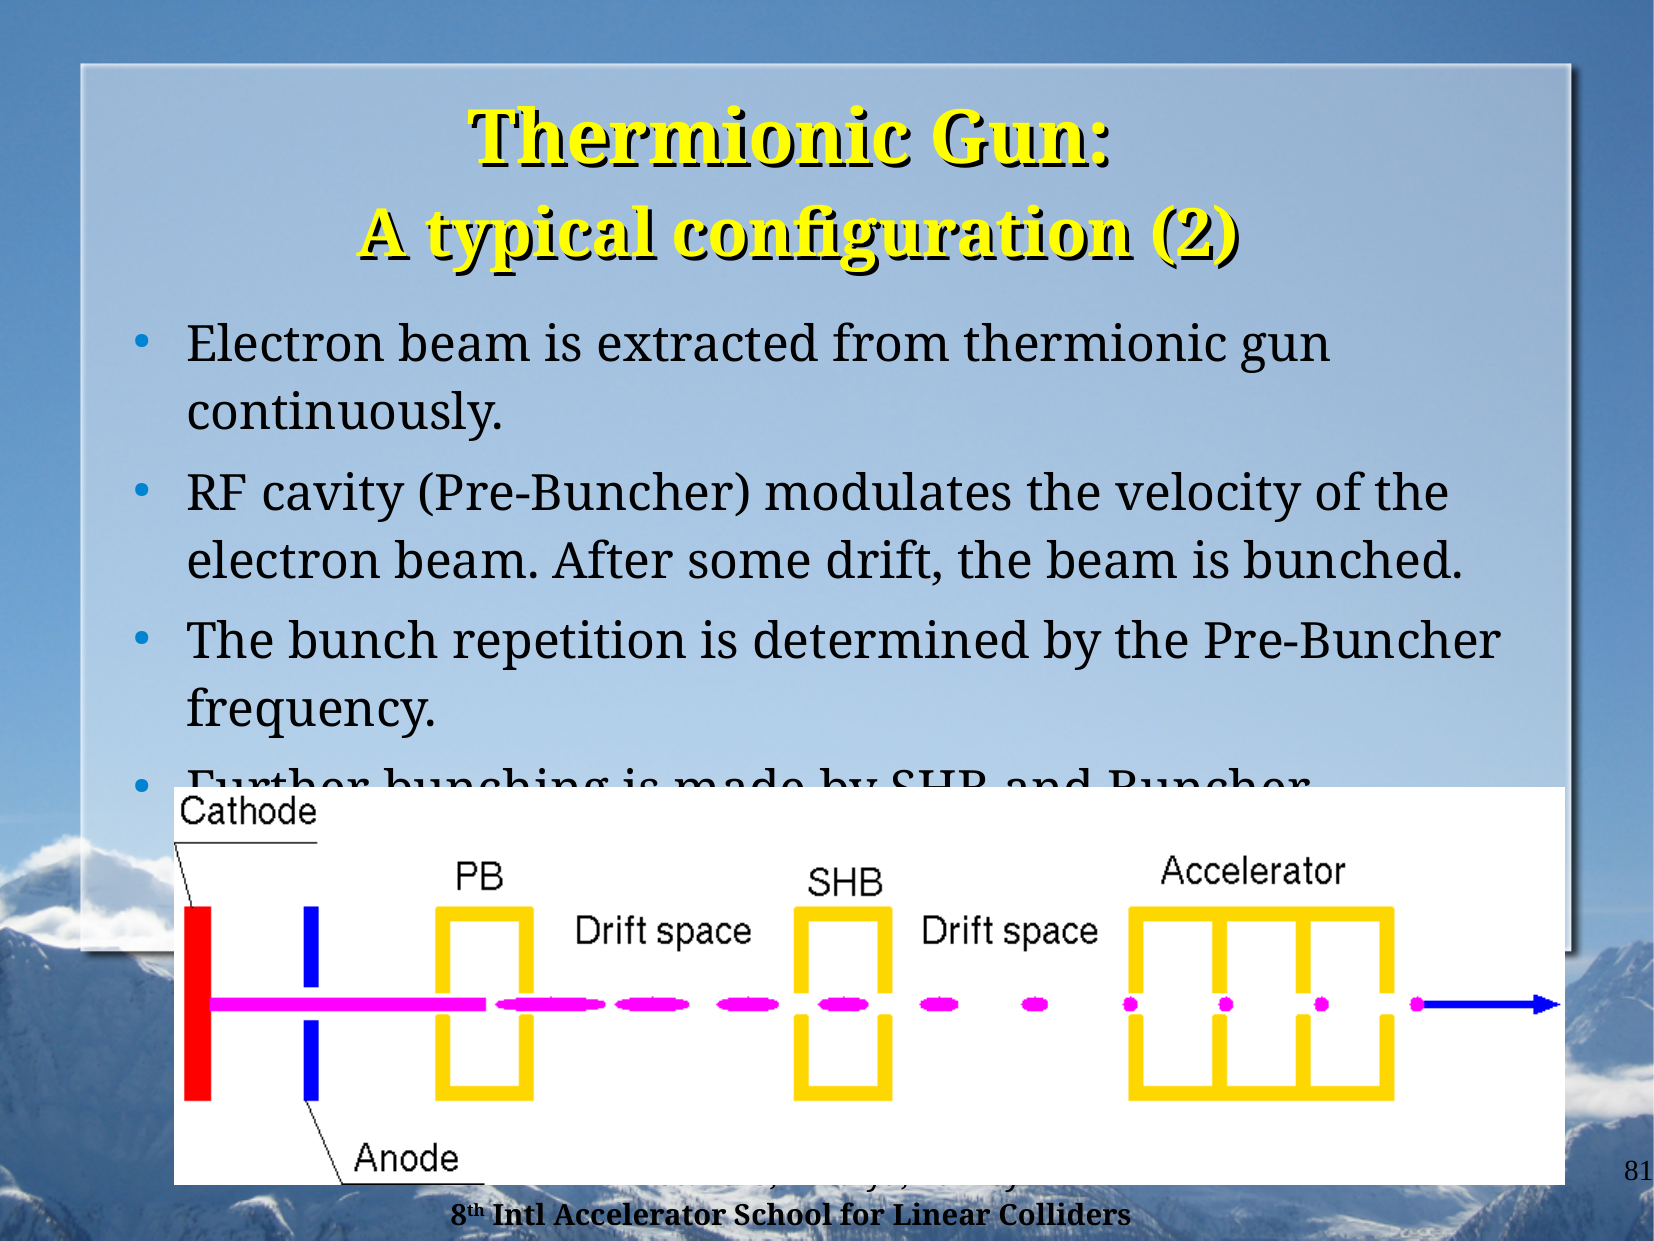

# Thermionic Gun: A typical configuration (2)
Electron beam is extracted from thermionic gun continuously.
RF cavity (Pre-Buncher) modulates the velocity of the electron beam. After some drift, the beam is bunched.
The bunch repetition is determined by the Pre-Buncher frequency.
Further bunching is made by SHB and Buncher.
81